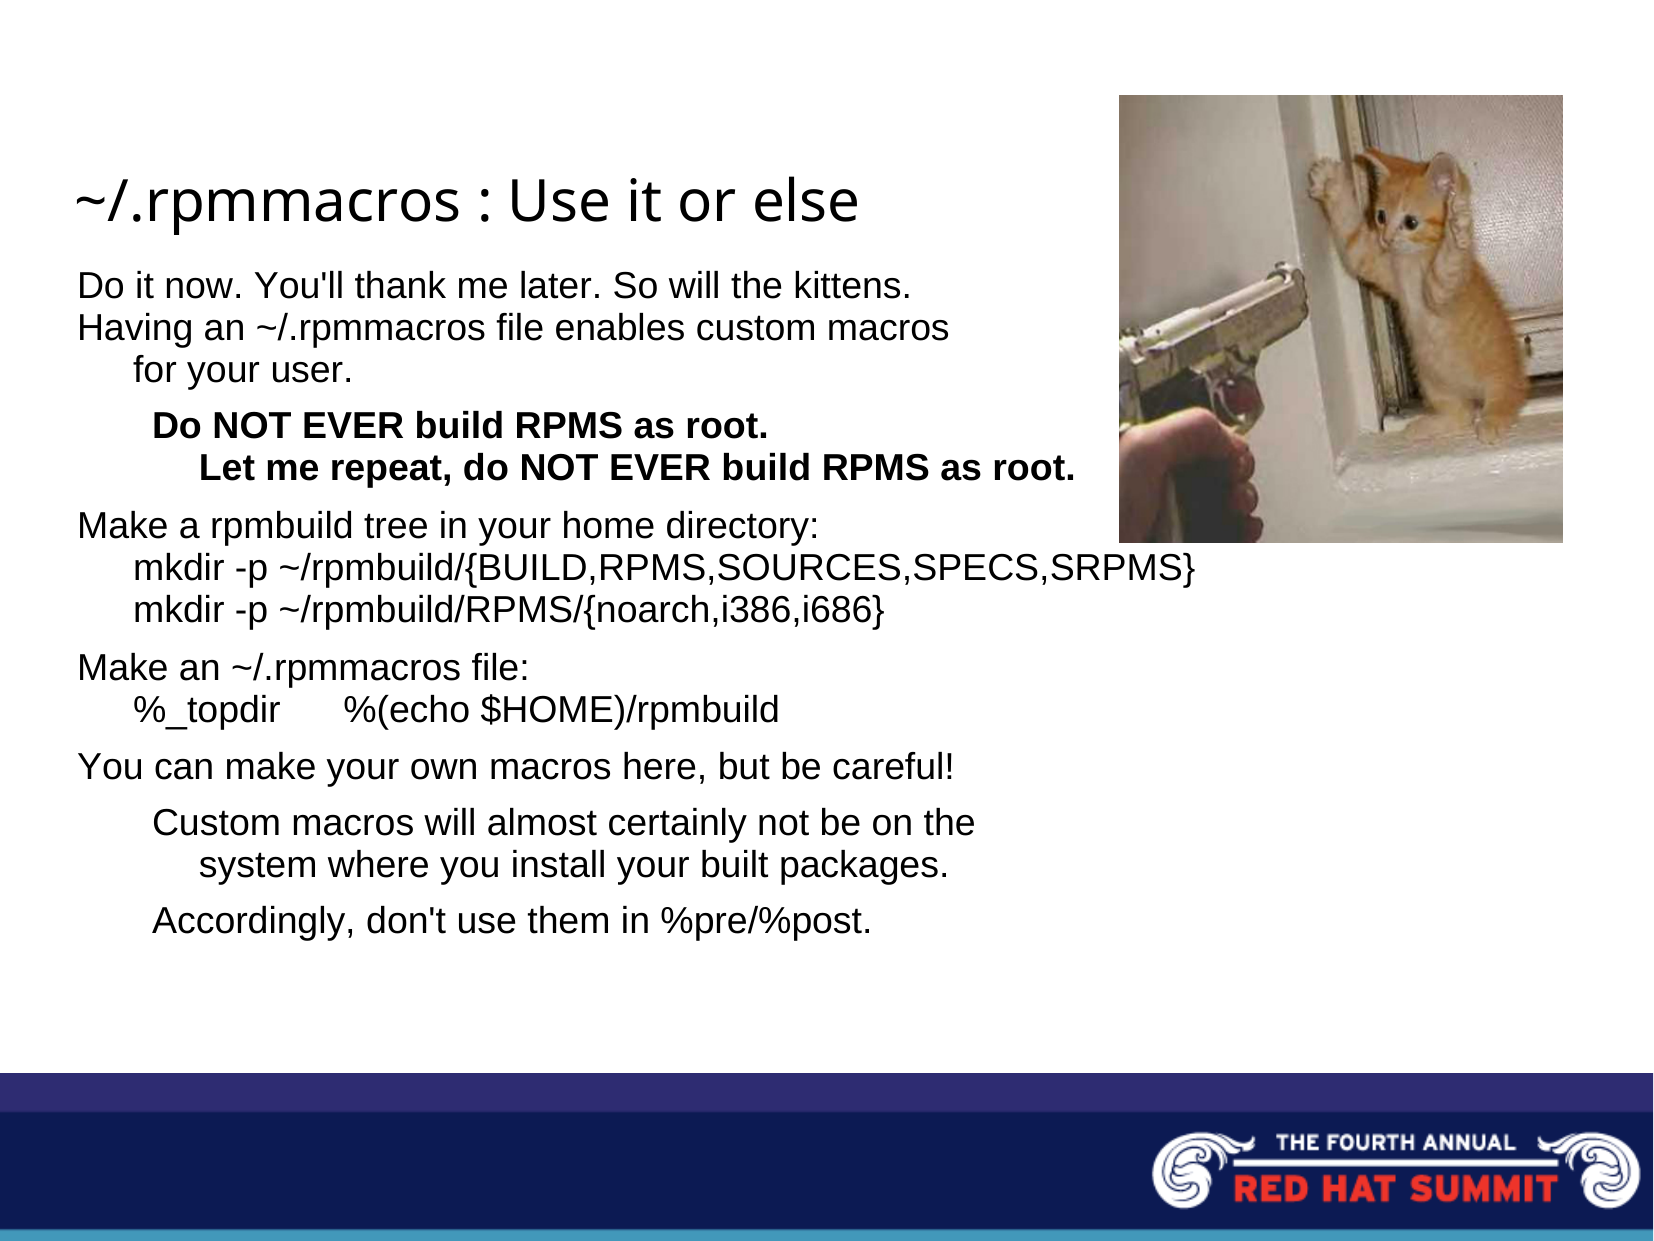

# ~/.rpmmacros : Use it or else
Do it now. You'll thank me later. So will the kittens.
Having an ~/.rpmmacros file enables custom macros
for your user.
Do NOT EVER build RPMS as root.
Let me repeat, do NOT EVER build RPMS as root.
Make a rpmbuild tree in your home directory:
mkdir -p ~/rpmbuild/{BUILD,RPMS,SOURCES,SPECS,SRPMS}
mkdir -p ~/rpmbuild/RPMS/{noarch,i386,i686}
Make an ~/.rpmmacros file:
%_topdir %(echo $HOME)/rpmbuild
You can make your own macros here, but be careful!
Custom macros will almost certainly not be on the
system where you install your built packages.
Accordingly, don't use them in %pre/%post.